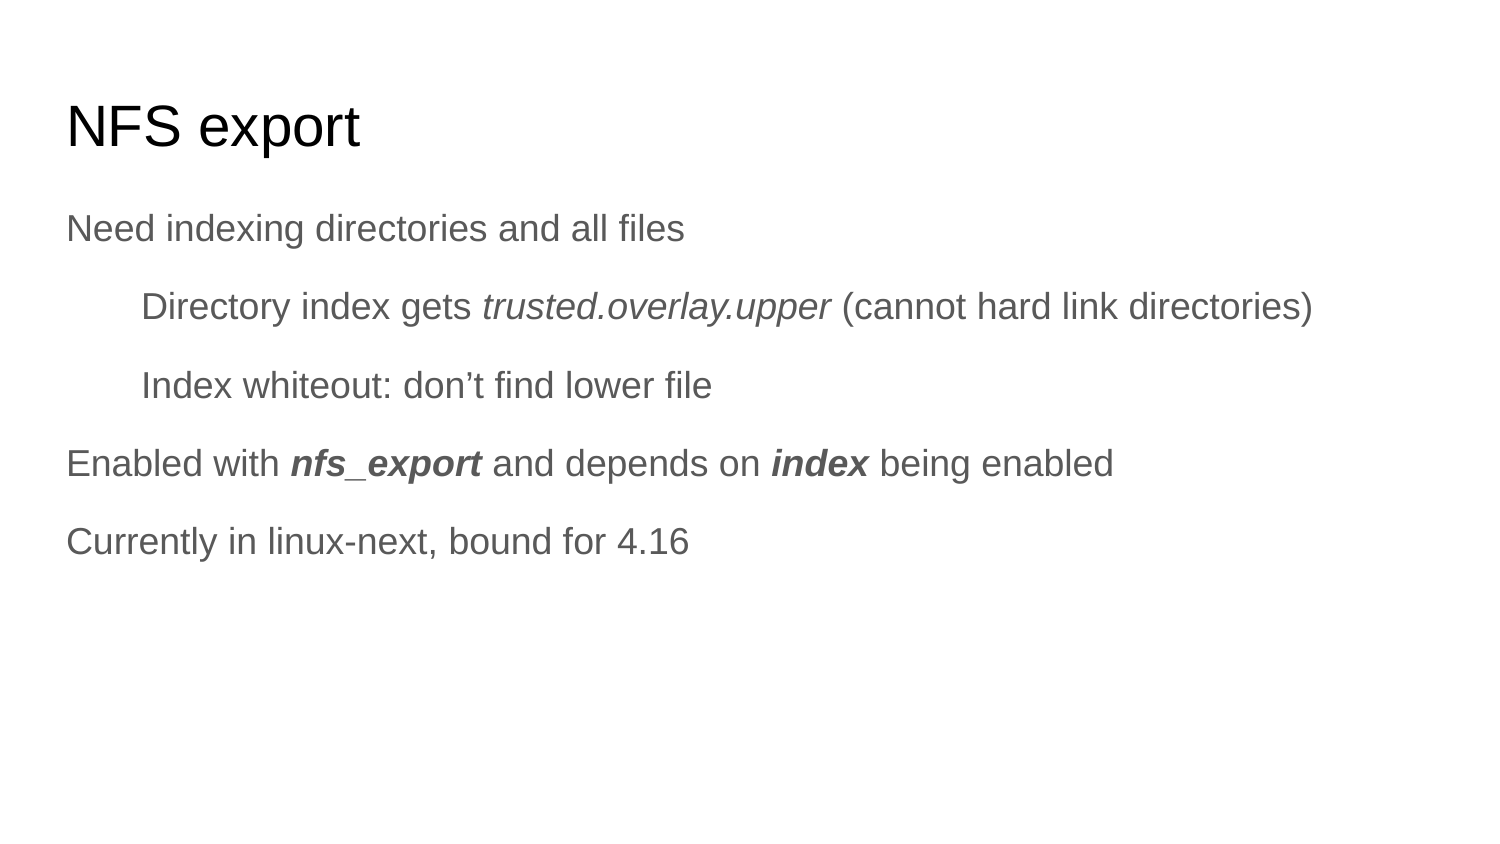

# NFS export
Need indexing directories and all files
	Directory index gets trusted.overlay.upper (cannot hard link directories)
	Index whiteout: don’t find lower file
Enabled with nfs_export and depends on index being enabled
Currently in linux-next, bound for 4.16